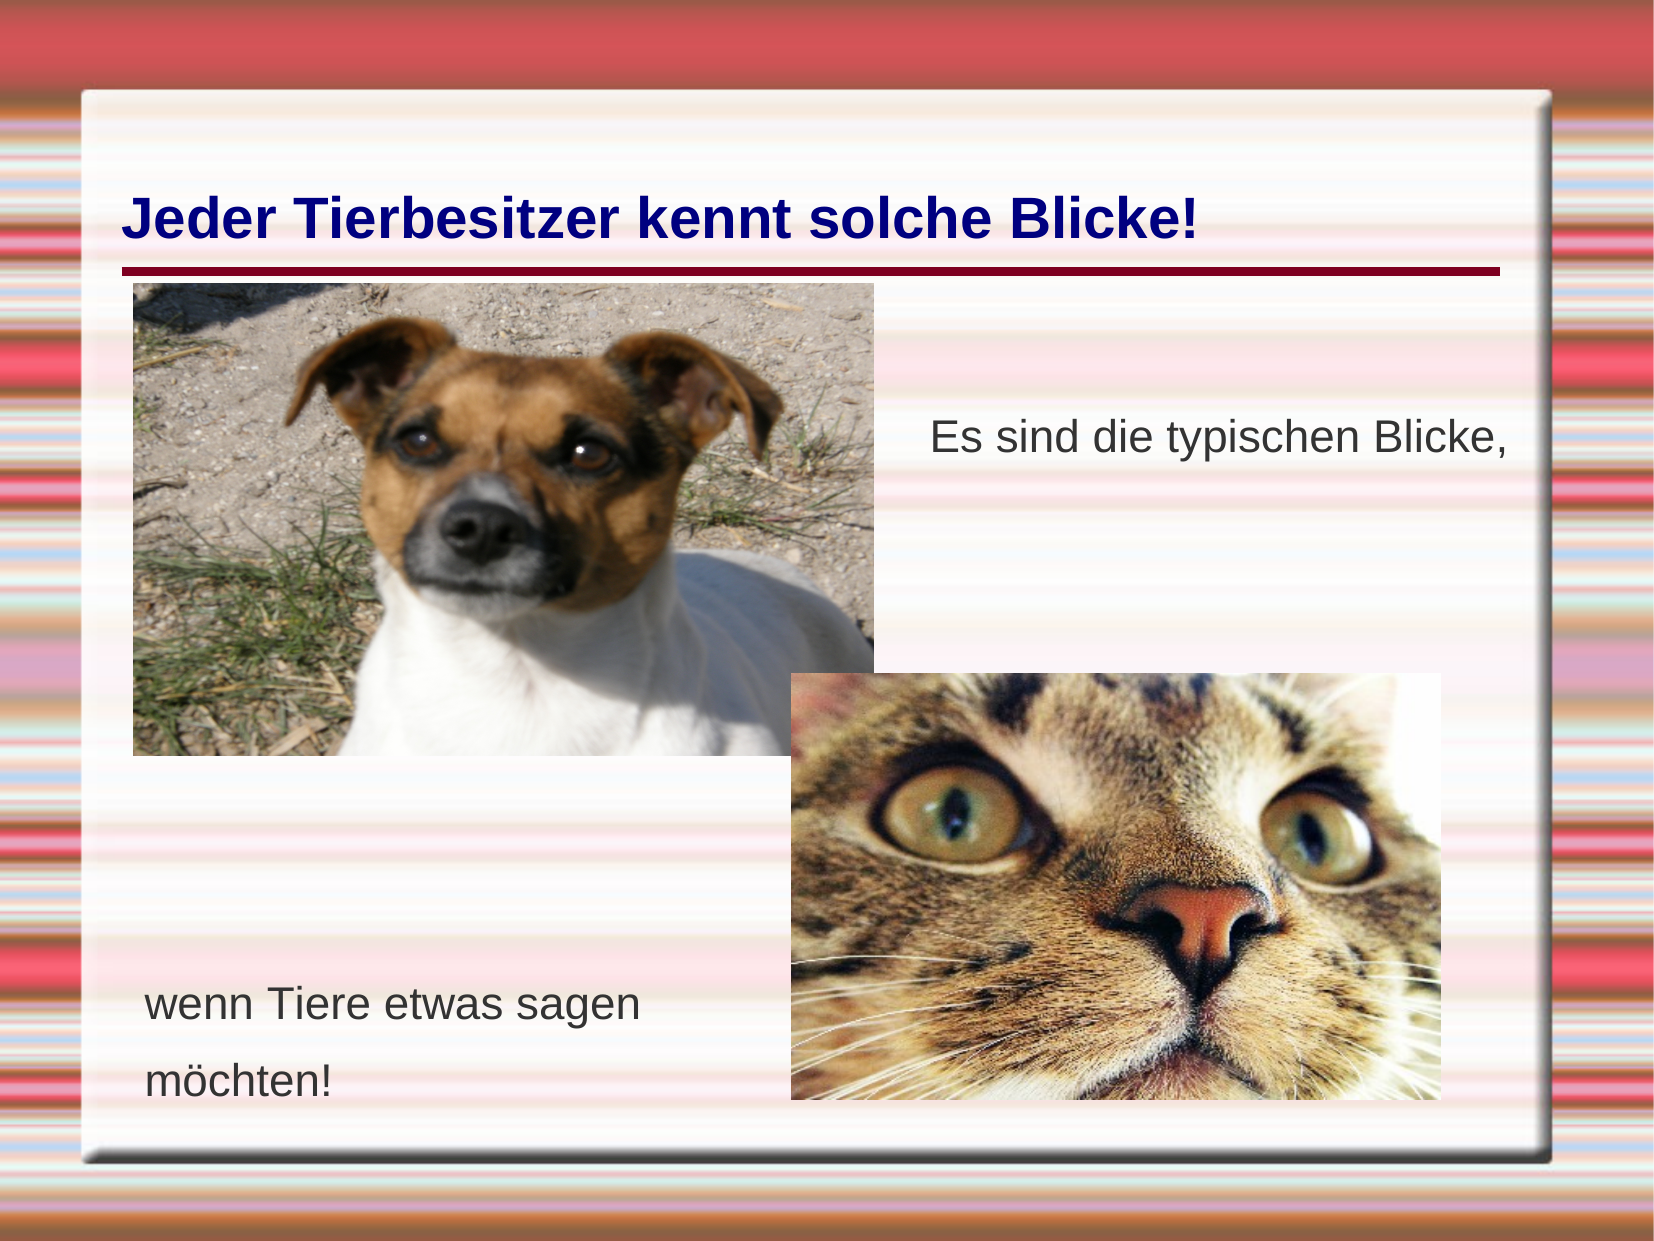

# Jeder Tierbesitzer kennt solche Blicke!
Es sind die typischen Blicke,
wenn Tiere etwas sagen möchten!